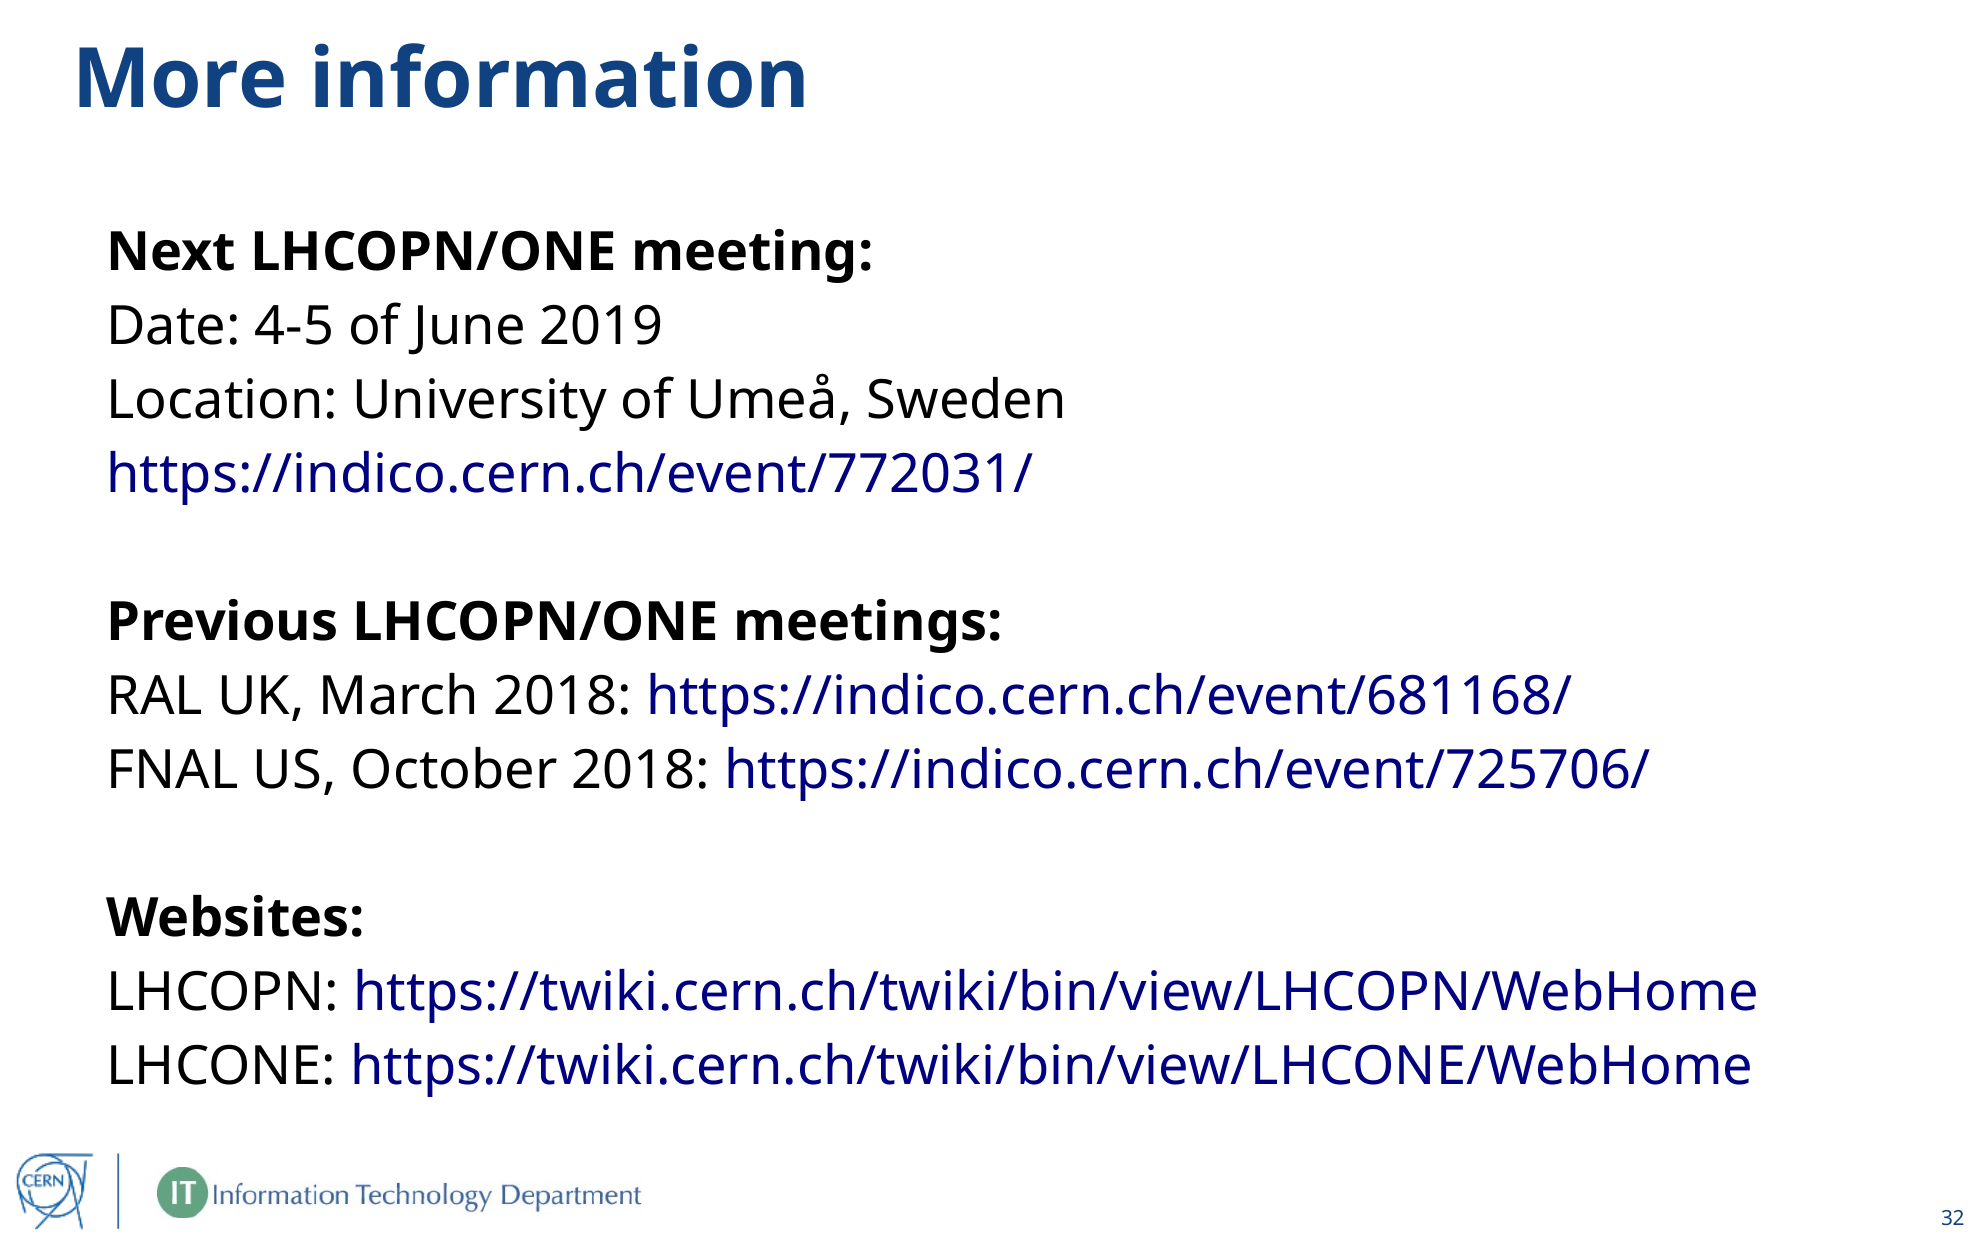

# More information
Next LHCOPN/ONE meeting:
Date: 4-5 of June 2019
Location: University of Umeå, Sweden
https://indico.cern.ch/event/772031/
Previous LHCOPN/ONE meetings:
RAL UK, March 2018: https://indico.cern.ch/event/681168/
FNAL US, October 2018: https://indico.cern.ch/event/725706/
Websites:
LHCOPN: https://twiki.cern.ch/twiki/bin/view/LHCOPN/WebHome
LHCONE: https://twiki.cern.ch/twiki/bin/view/LHCONE/WebHome